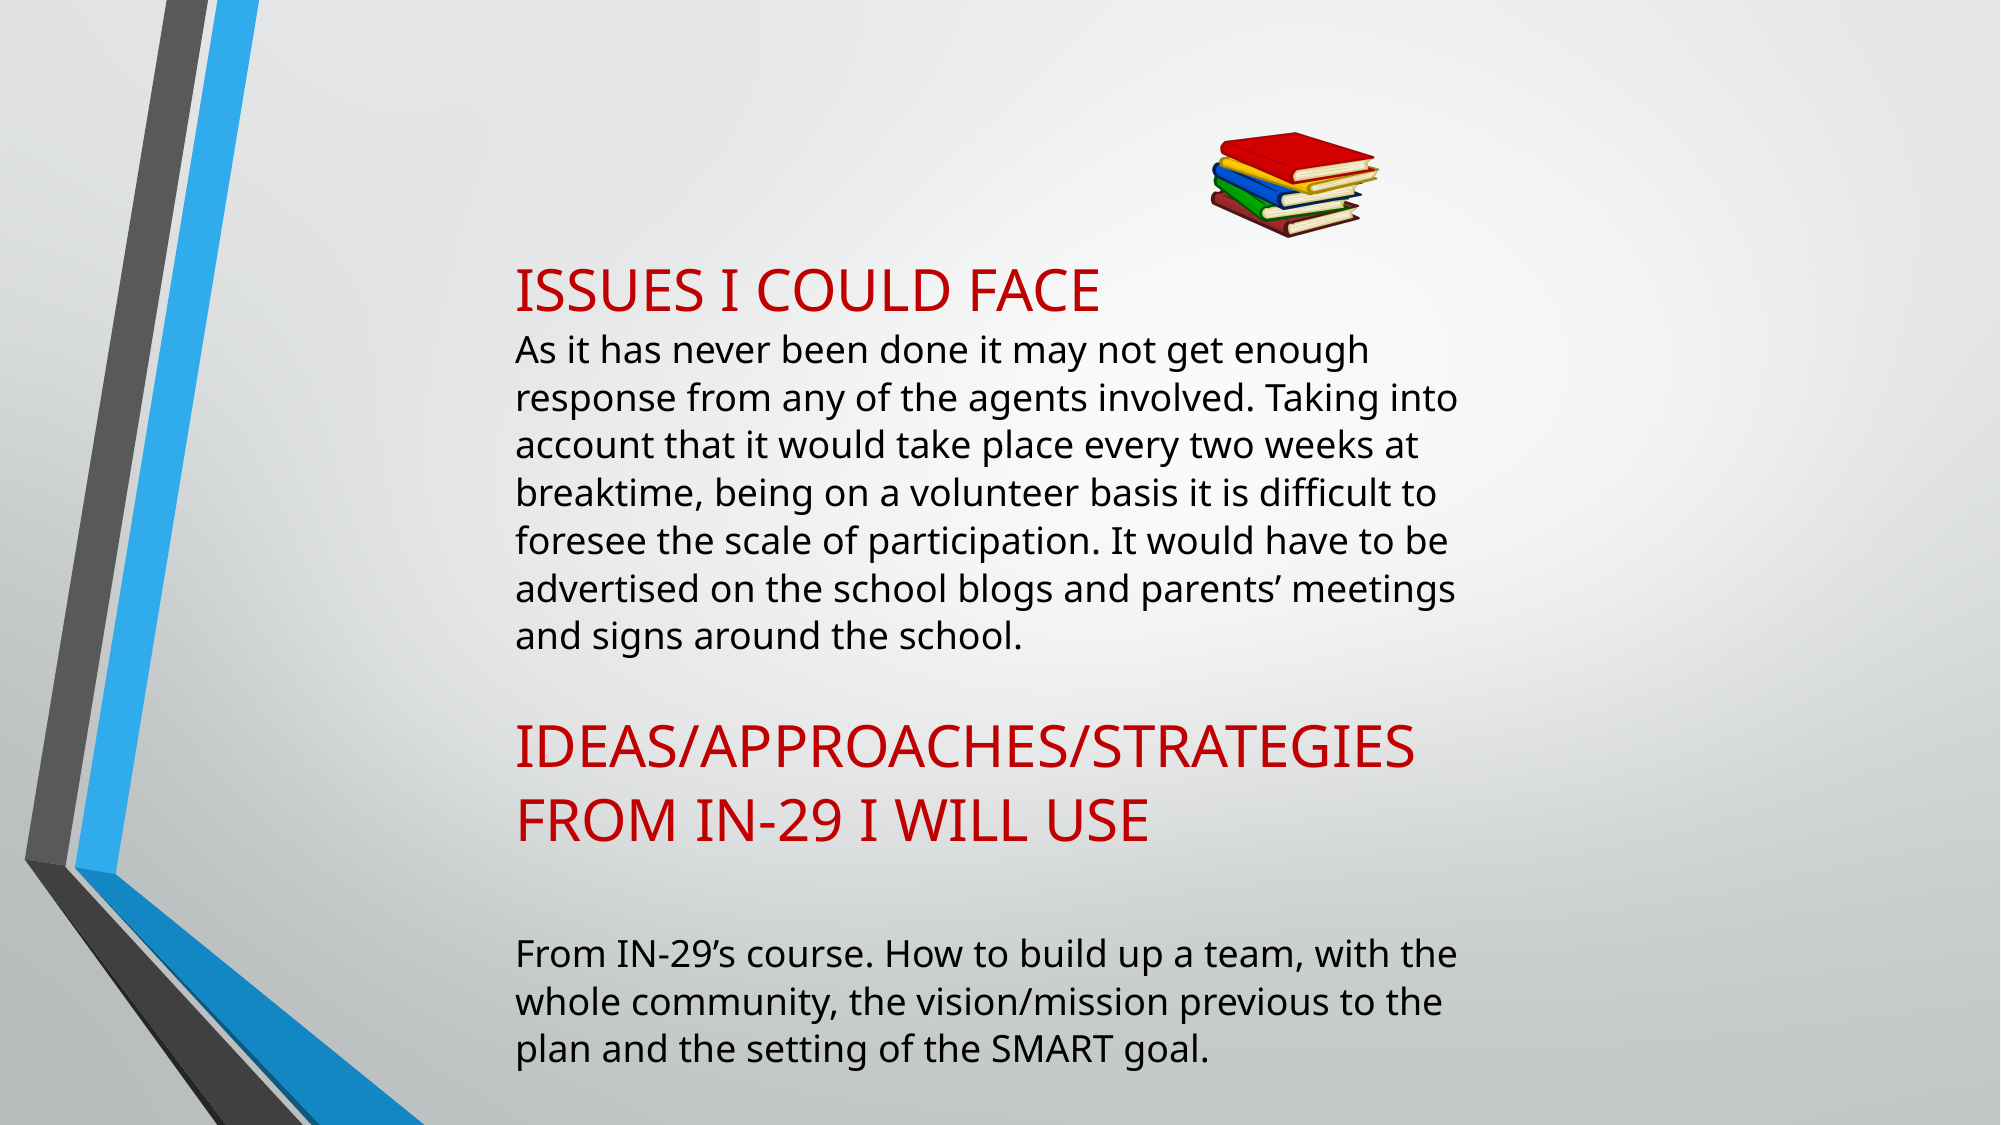

ISSUES I COULD FACE
As it has never been done it may not get enough response from any of the agents involved. Taking into account that it would take place every two weeks at breaktime, being on a volunteer basis it is difficult to foresee the scale of participation. It would have to be advertised on the school blogs and parents’ meetings and signs around the school.
IDEAS/APPROACHES/STRATEGIES FROM IN-29 I WILL USE
From IN-29’s course. How to build up a team, with the whole community, the vision/mission previous to the plan and the setting of the SMART goal.